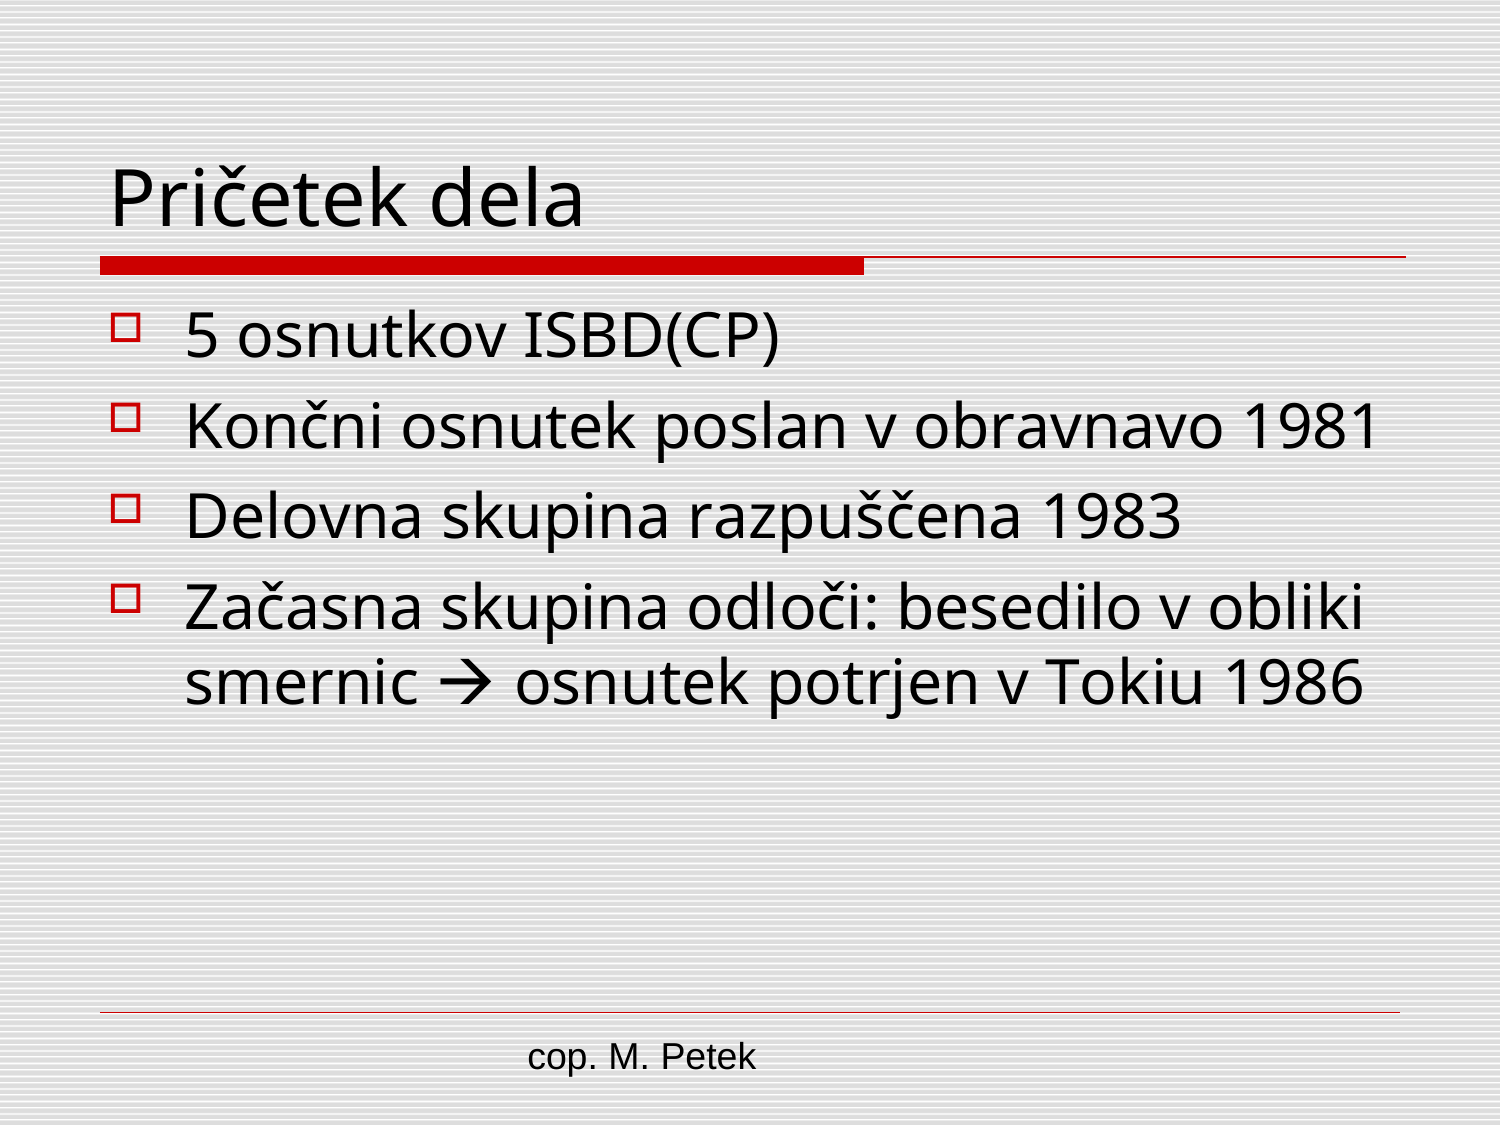

# Pričetek dela
5 osnutkov ISBD(CP)
Končni osnutek poslan v obravnavo 1981
Delovna skupina razpuščena 1983
Začasna skupina odloči: besedilo v obliki smernic  osnutek potrjen v Tokiu 1986
cop. M. Petek